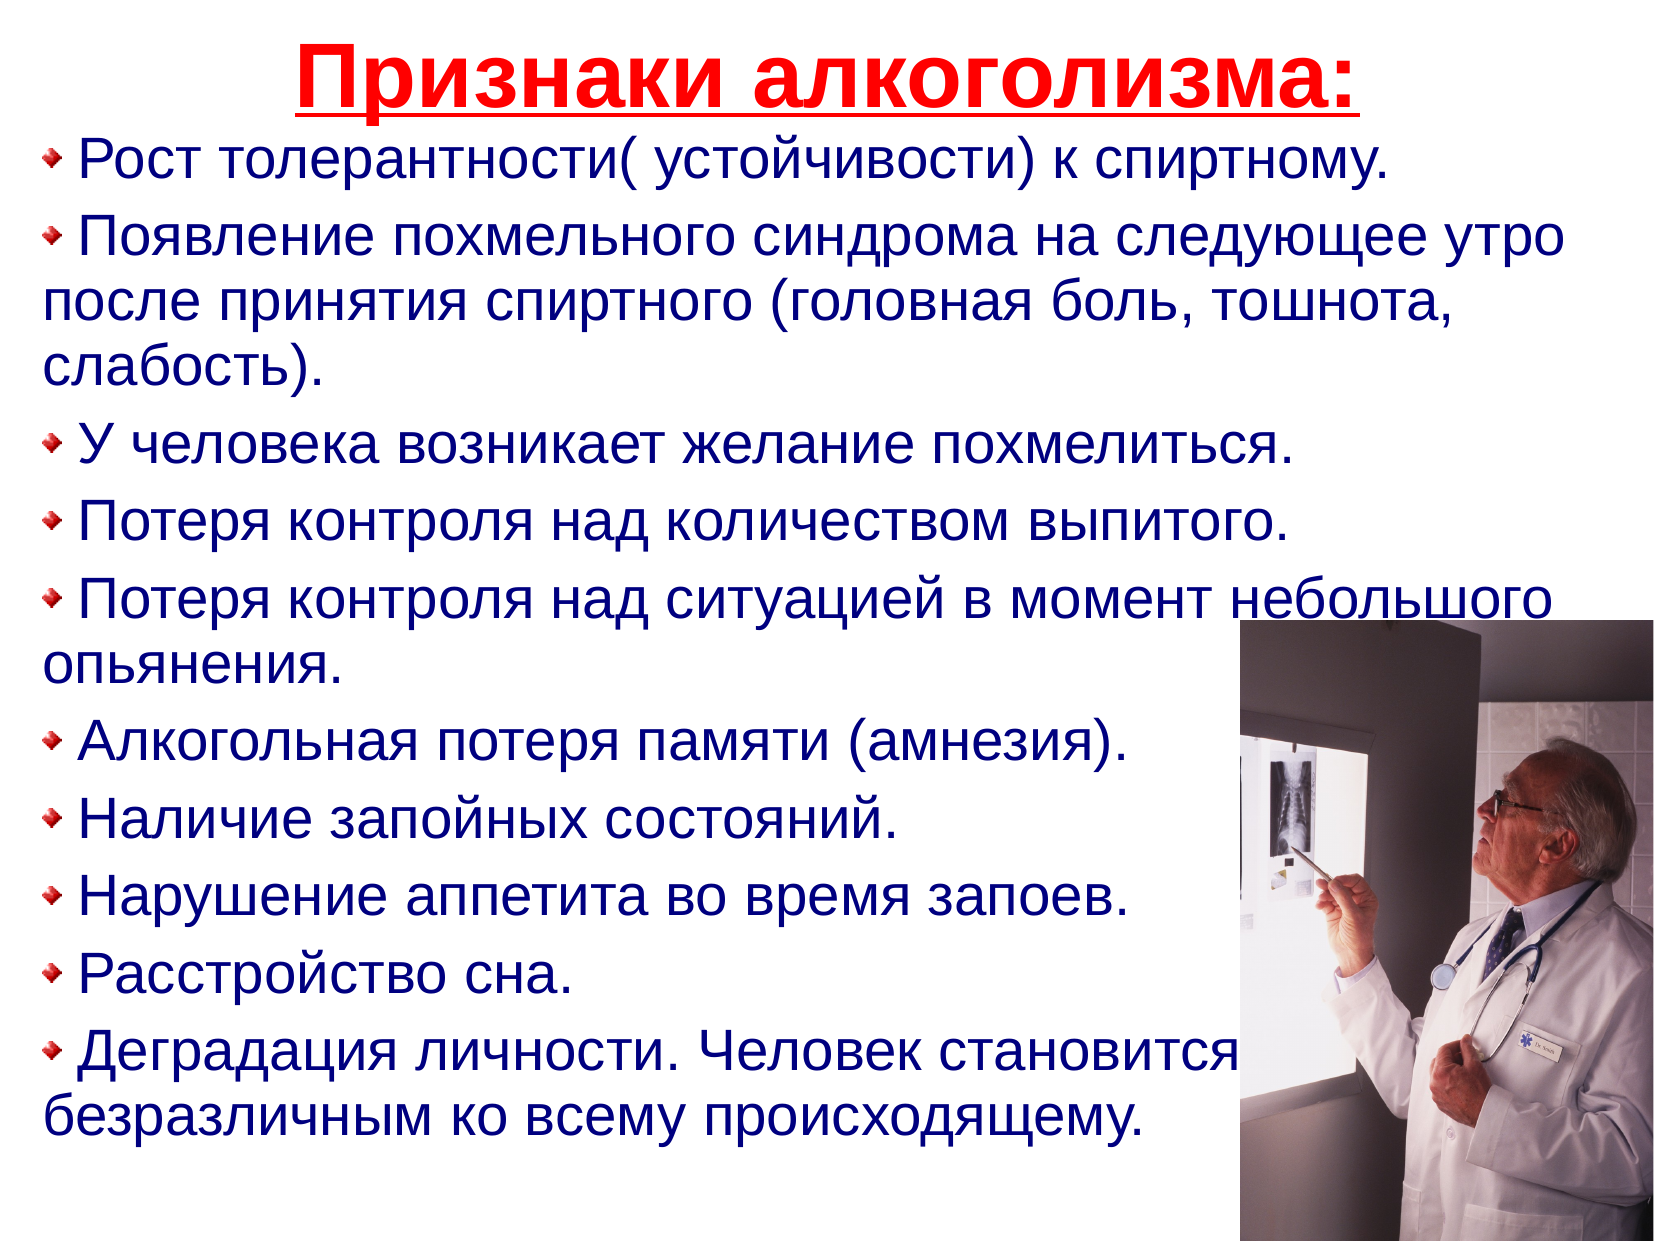

# Признаки алкоголизма:
 Рост толерантности( устойчивости) к спиртному.
 Появление похмельного синдрома на следующее утро после принятия спиртного (головная боль, тошнота, слабость).
 У человека возникает желание похмелиться.
 Потеря контроля над количеством выпитого.
 Потеря контроля над ситуацией в момент небольшого опьянения.
 Алкогольная потеря памяти (амнезия).
 Наличие запойных состояний.
 Нарушение аппетита во время запоев.
 Расстройство сна.
 Деградация личности. Человек становится безразличным ко всему происходящему.